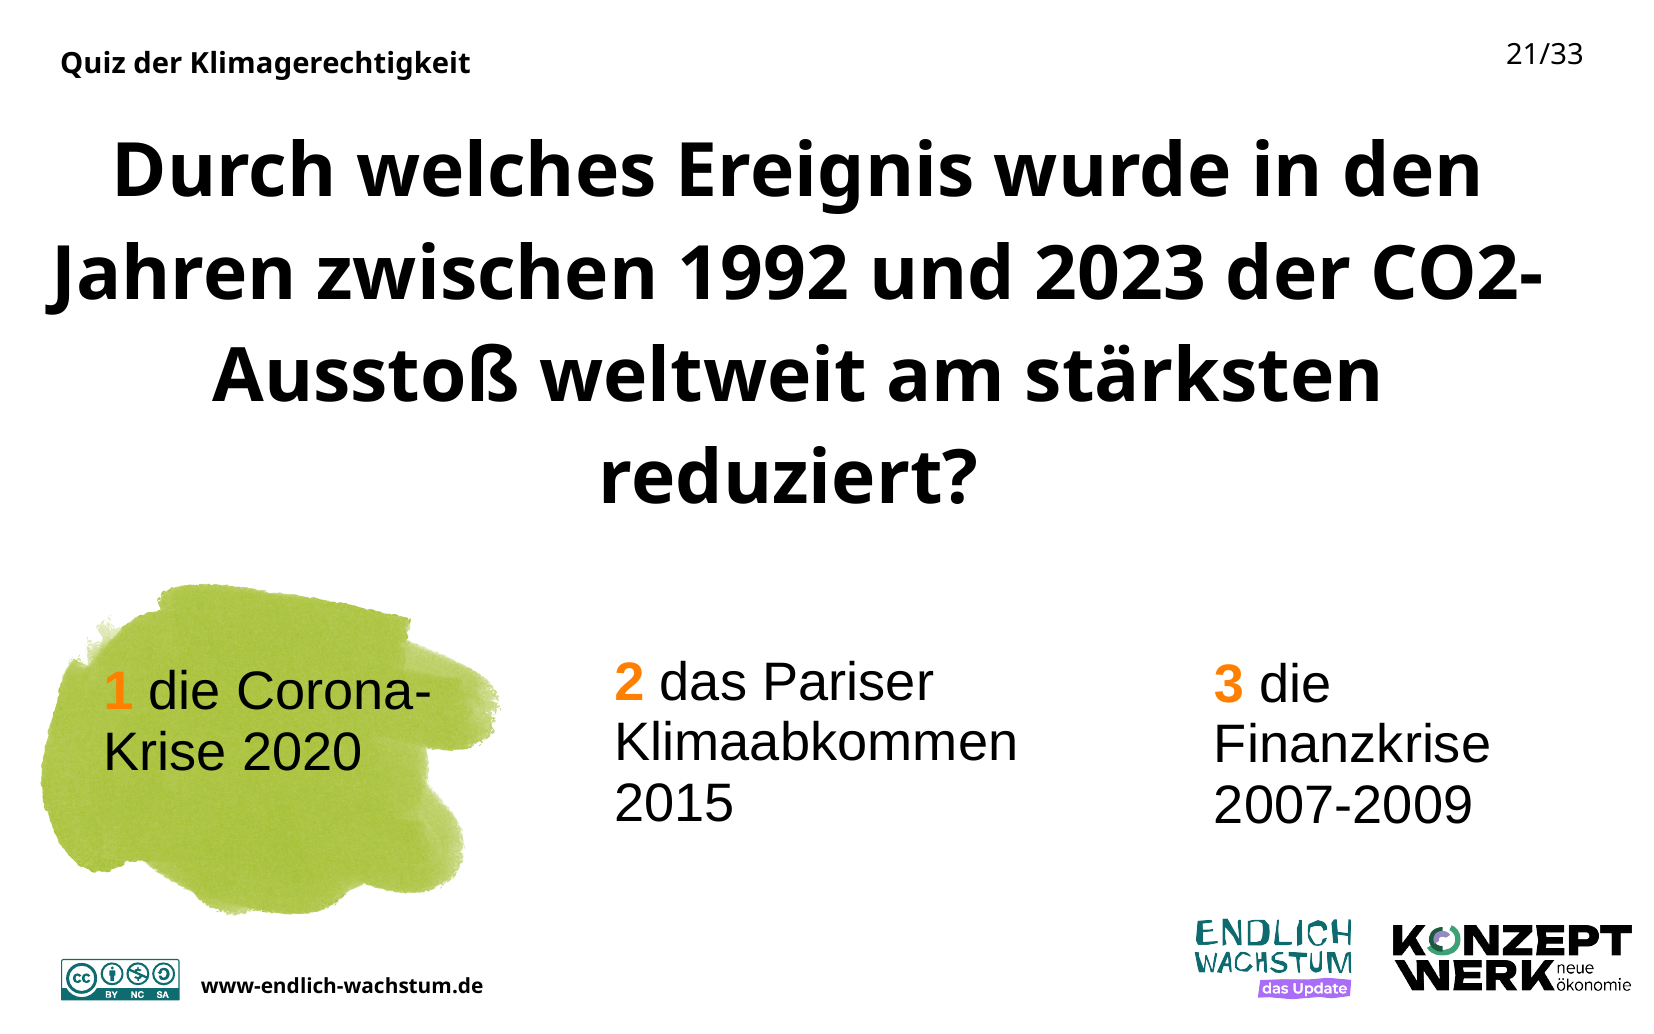

21
Quiz der Klimagerechtigkeit
# Durch welches Ereignis wurde in den Jahren zwischen 1992 und 2023 der CO2-Ausstoß weltweit am stärksten reduziert?
2 das Pariser Klimaabkommen 2015
3 die Finanzkrise 2007-2009
1 die Corona-Krise 2020